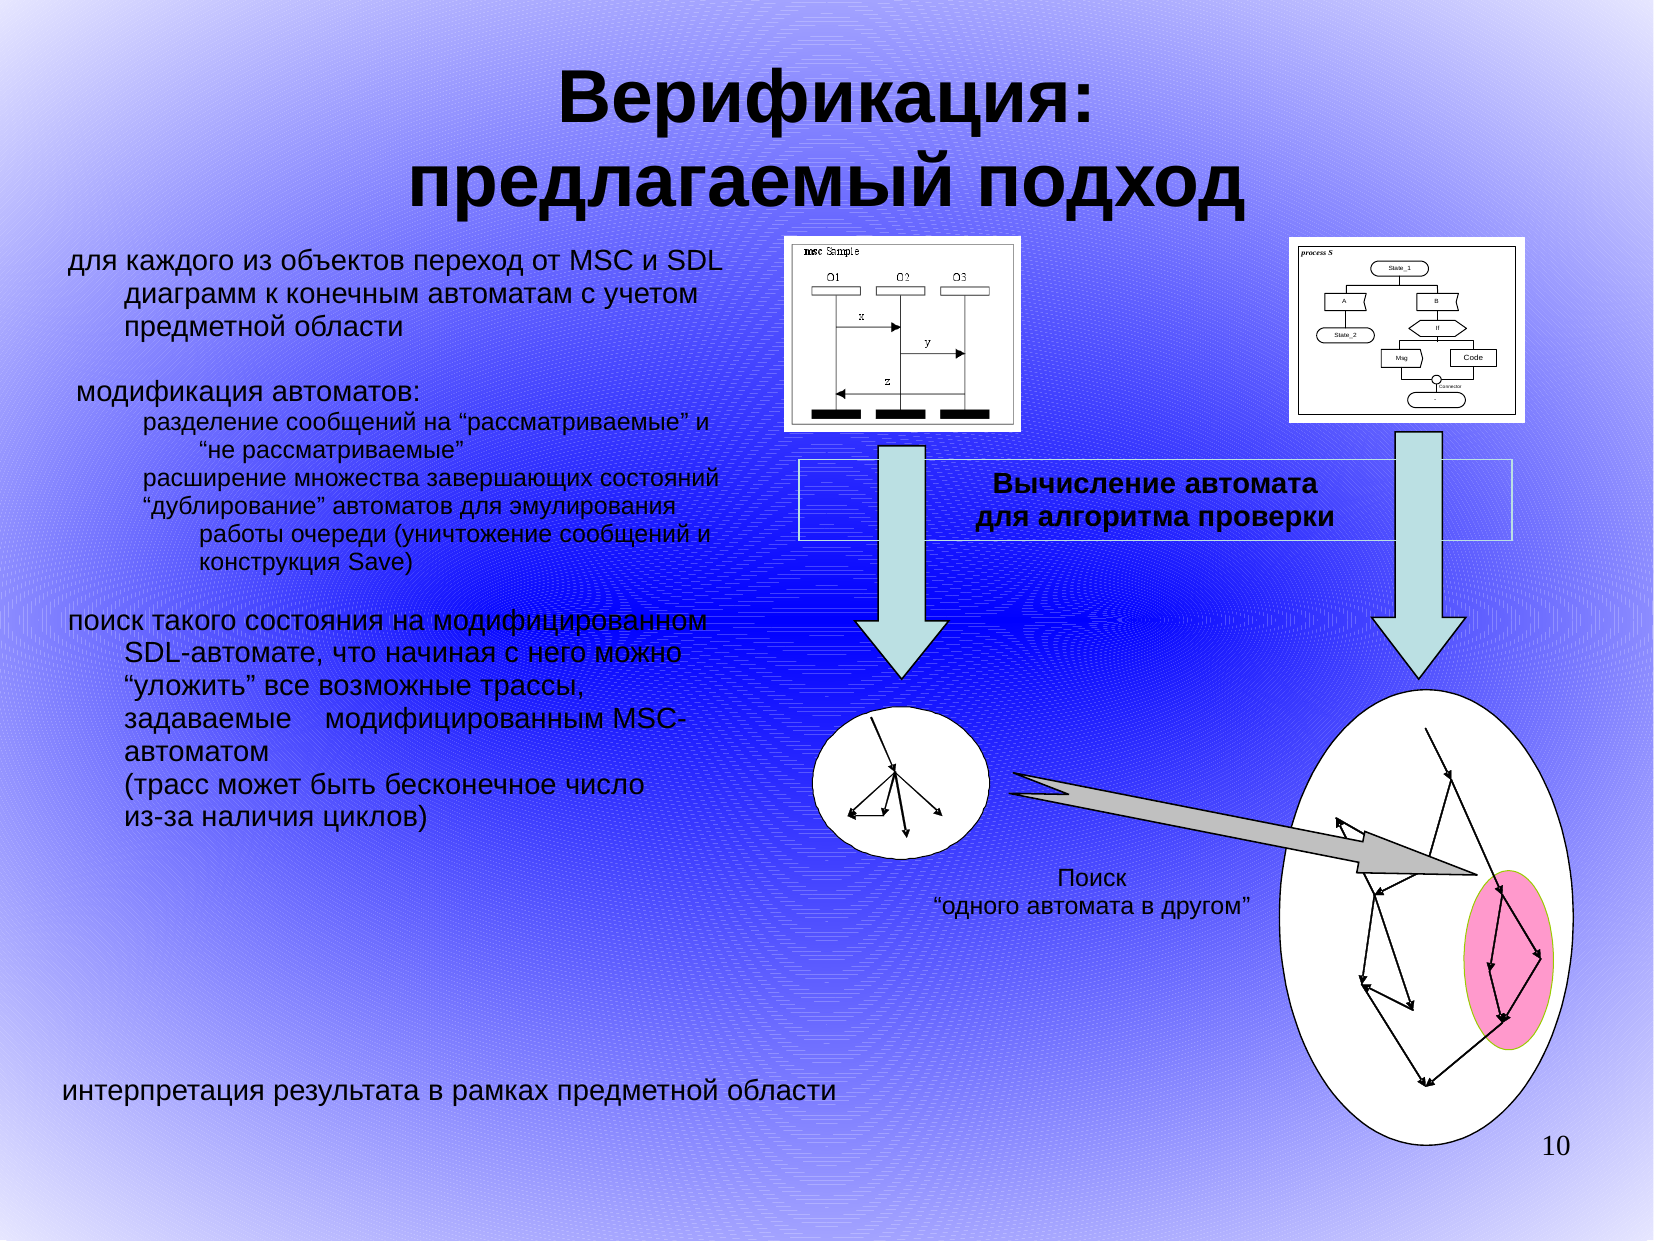

Верификация:
предлагаемый подход
для каждого из объектов переход от MSC и SDL диаграмм к конечным автоматам с учетом предметной области
 модификация автоматов:
разделение сообщений на “рассматриваемые” и
“не рассматриваемые”
расширение множества завершающих состояний
“дублирование” автоматов для эмулирования работы очереди (уничтожение сообщений и конструкция Save)
поиск такого состояния на модифицированном SDL-автомате, что начиная с него можно “уложить” все возможные трассы, задаваемые модифицированным MSC-автоматом
(трасс может быть бесконечное число
из-за наличия циклов)
Вычисление автомата
для алгоритма проверки
Поиск
“одного автомата в другом”
интерпретация результата в рамках предметной области
10